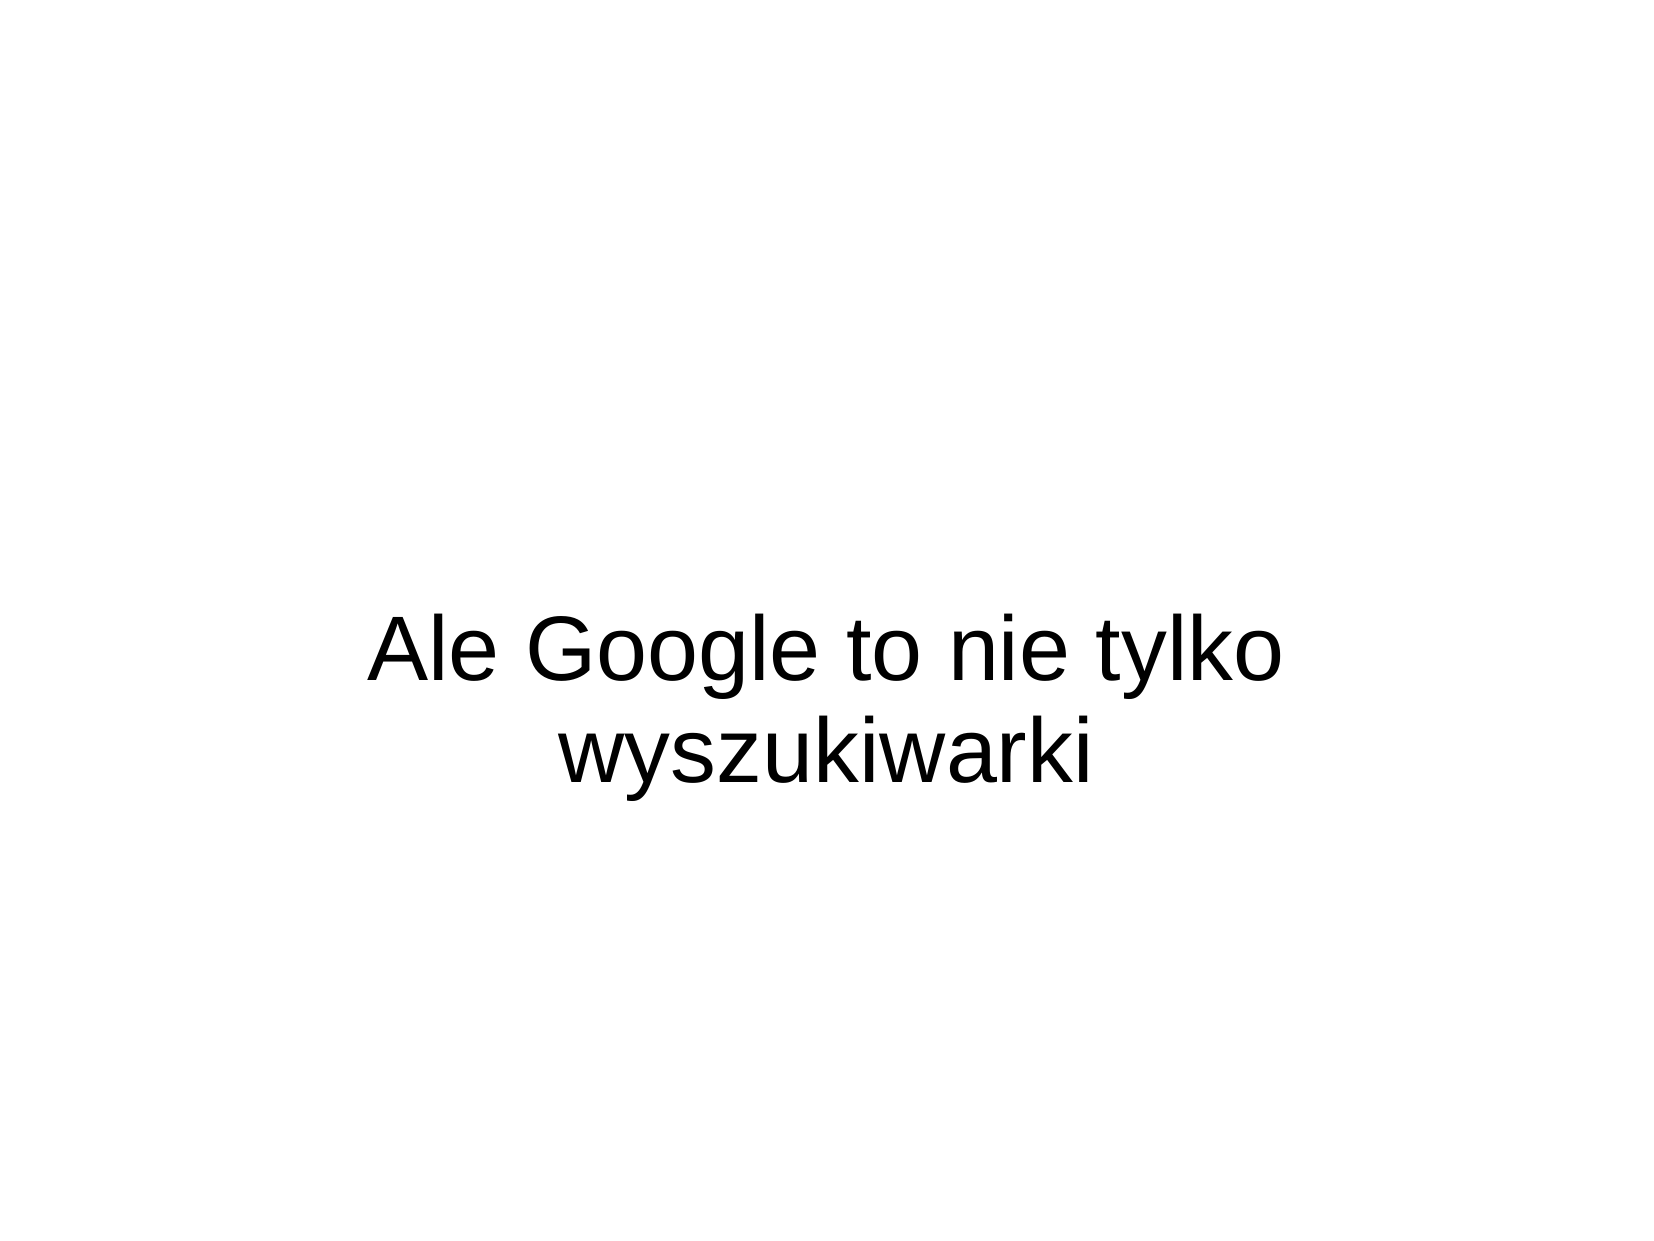

#
Ale Google to nie tylko
wyszukiwarki